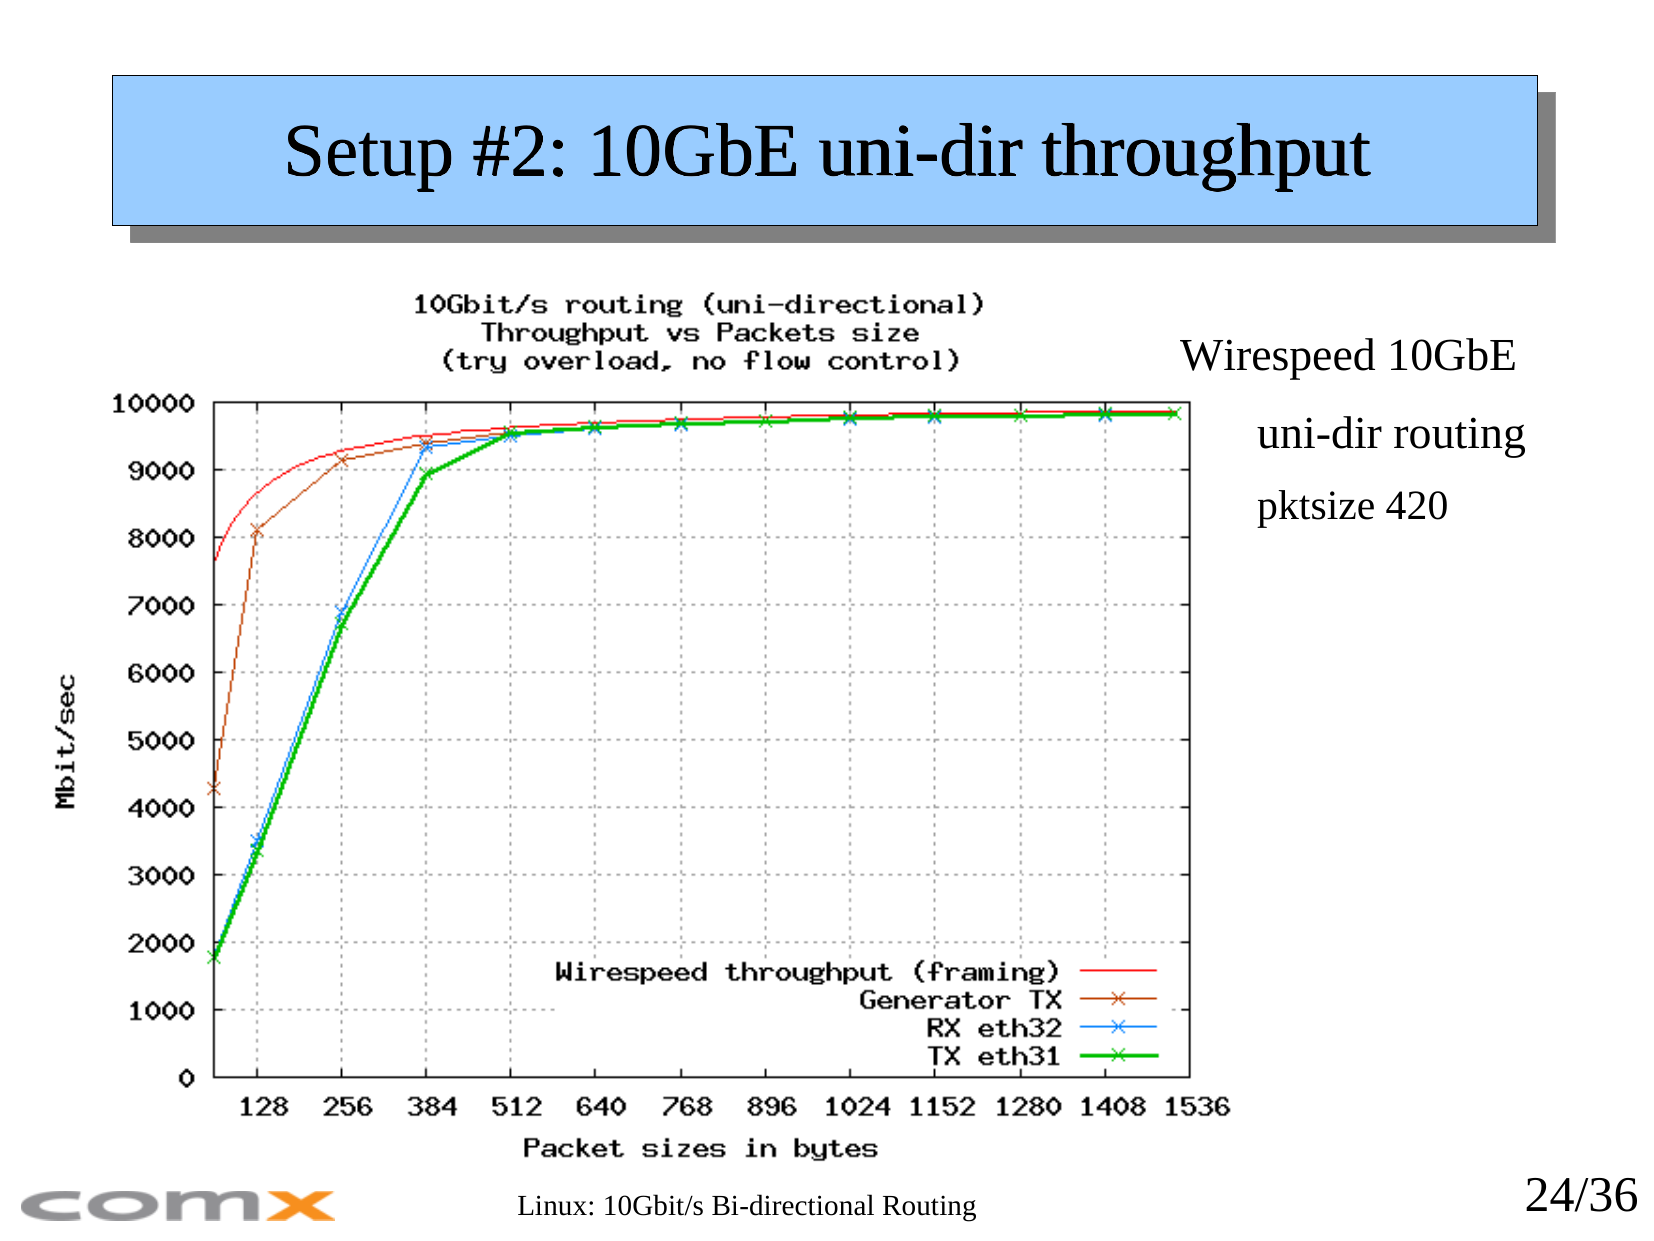

# Setup #2: 10GbE uni-dir throughput
Wirespeed 10GbE
uni-dir routing
pktsize 420